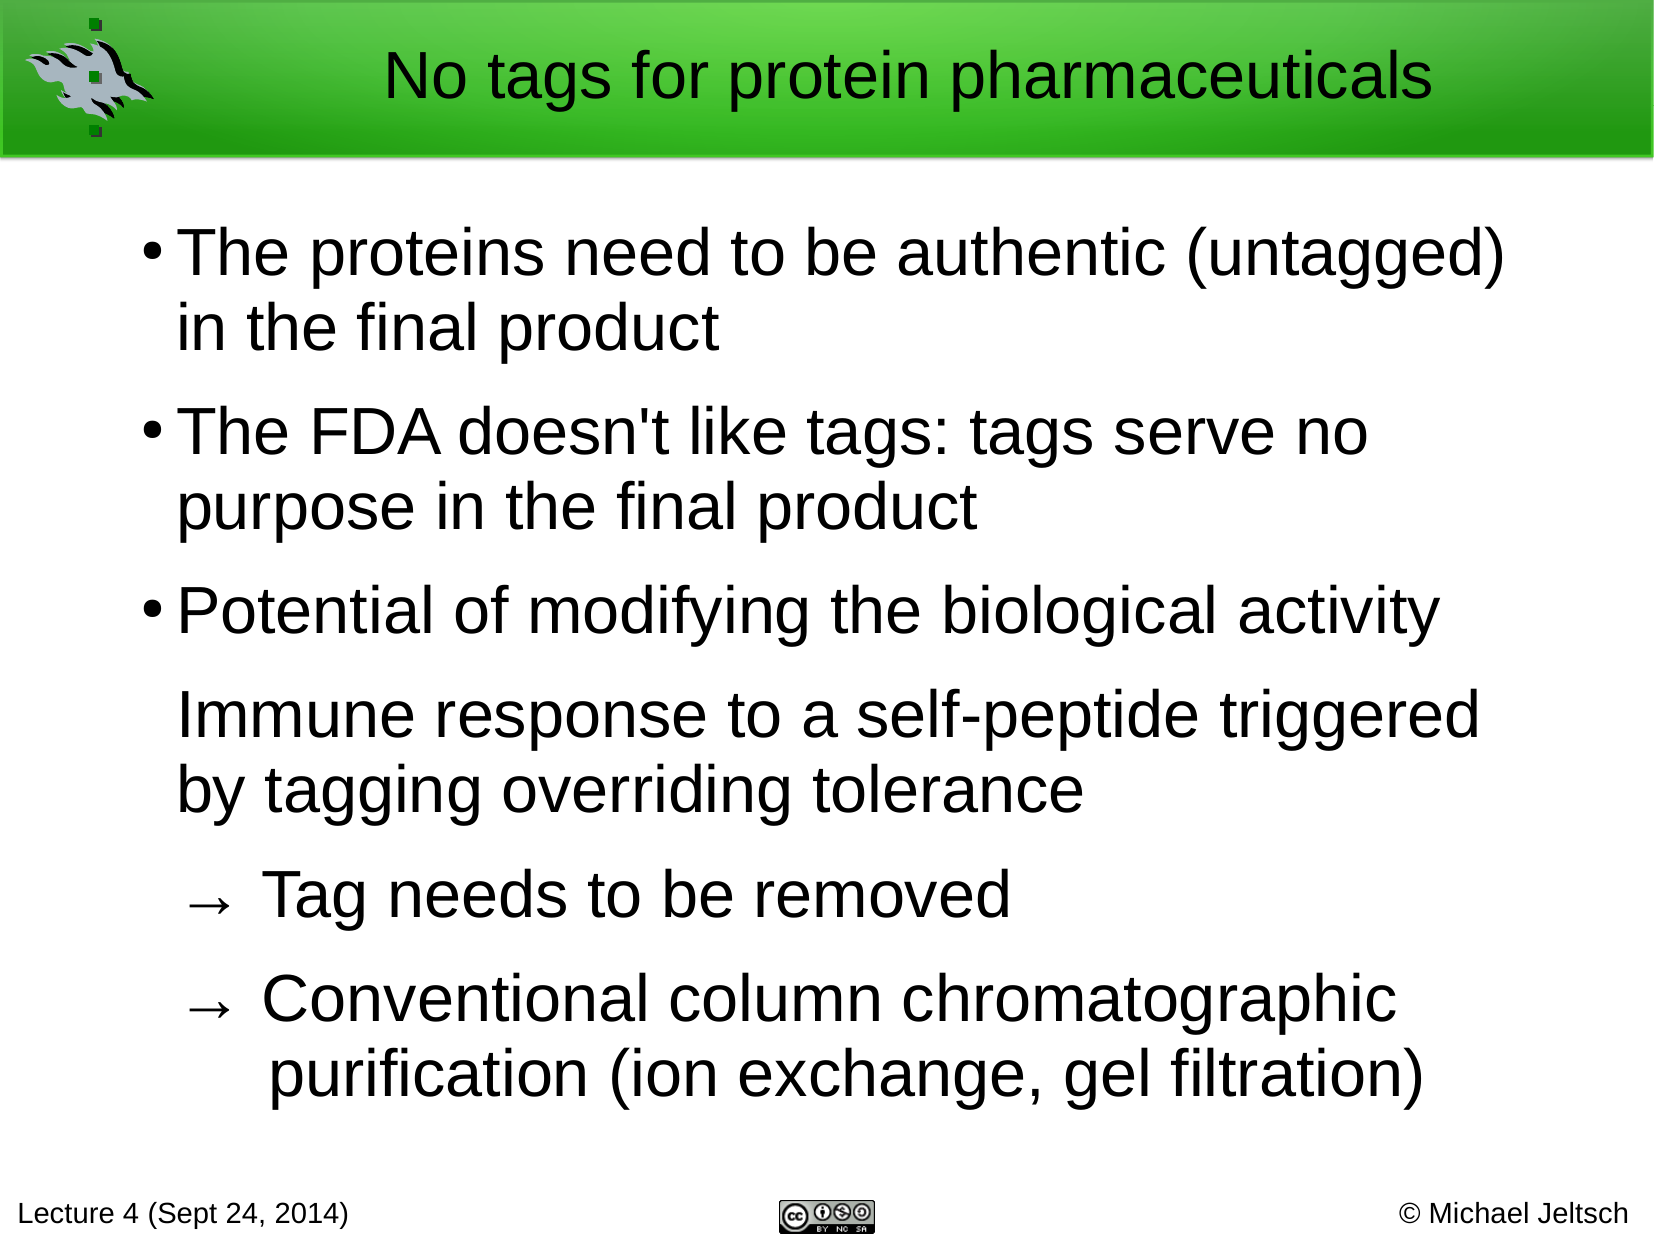

# No tags for protein pharmaceuticals
The proteins need to be authentic (untagged) in the final product
The FDA doesn't like tags: tags serve no purpose in the final product
Potential of modifying the biological activity
Immune response to a self-peptide triggered by tagging overriding tolerance
→ Tag needs to be removed
→ Conventional column chromatographic
 purification (ion exchange, gel filtration)